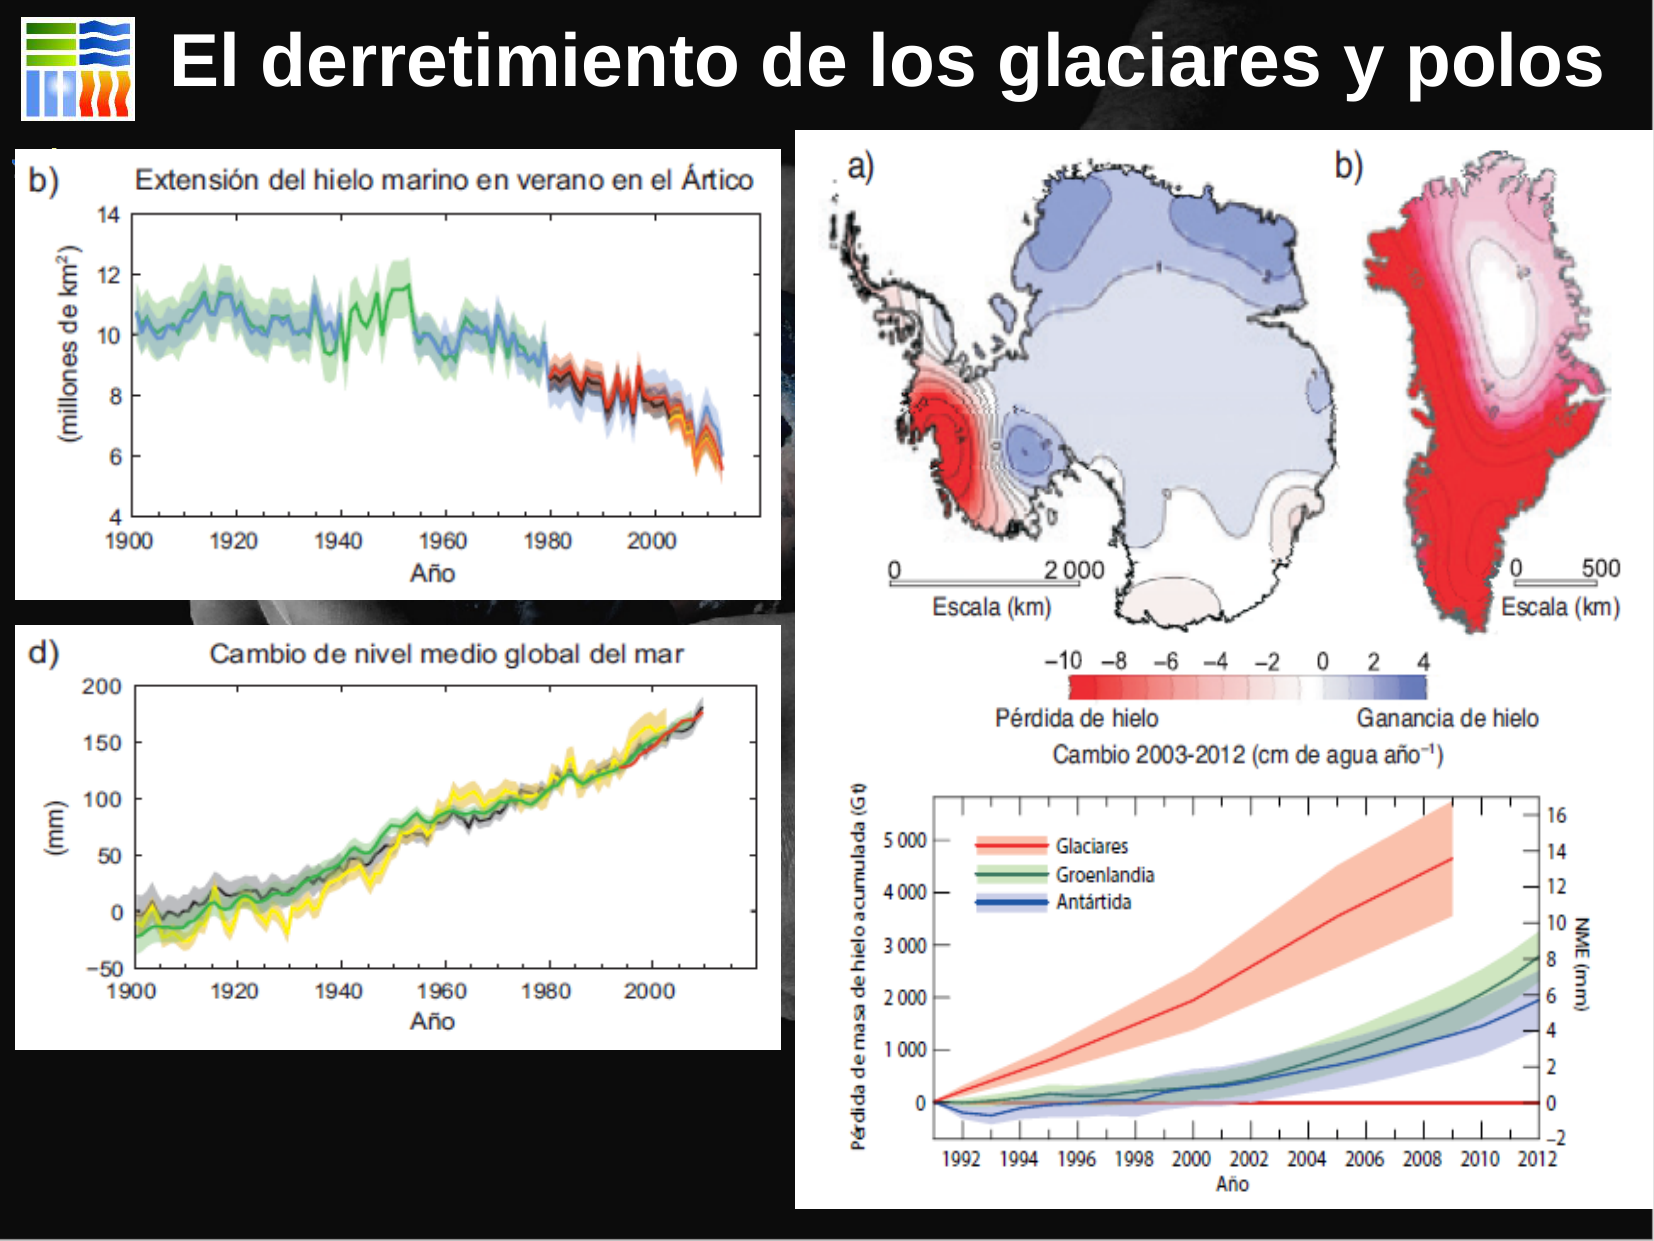

# El derretimiento de los glaciares y polos
L